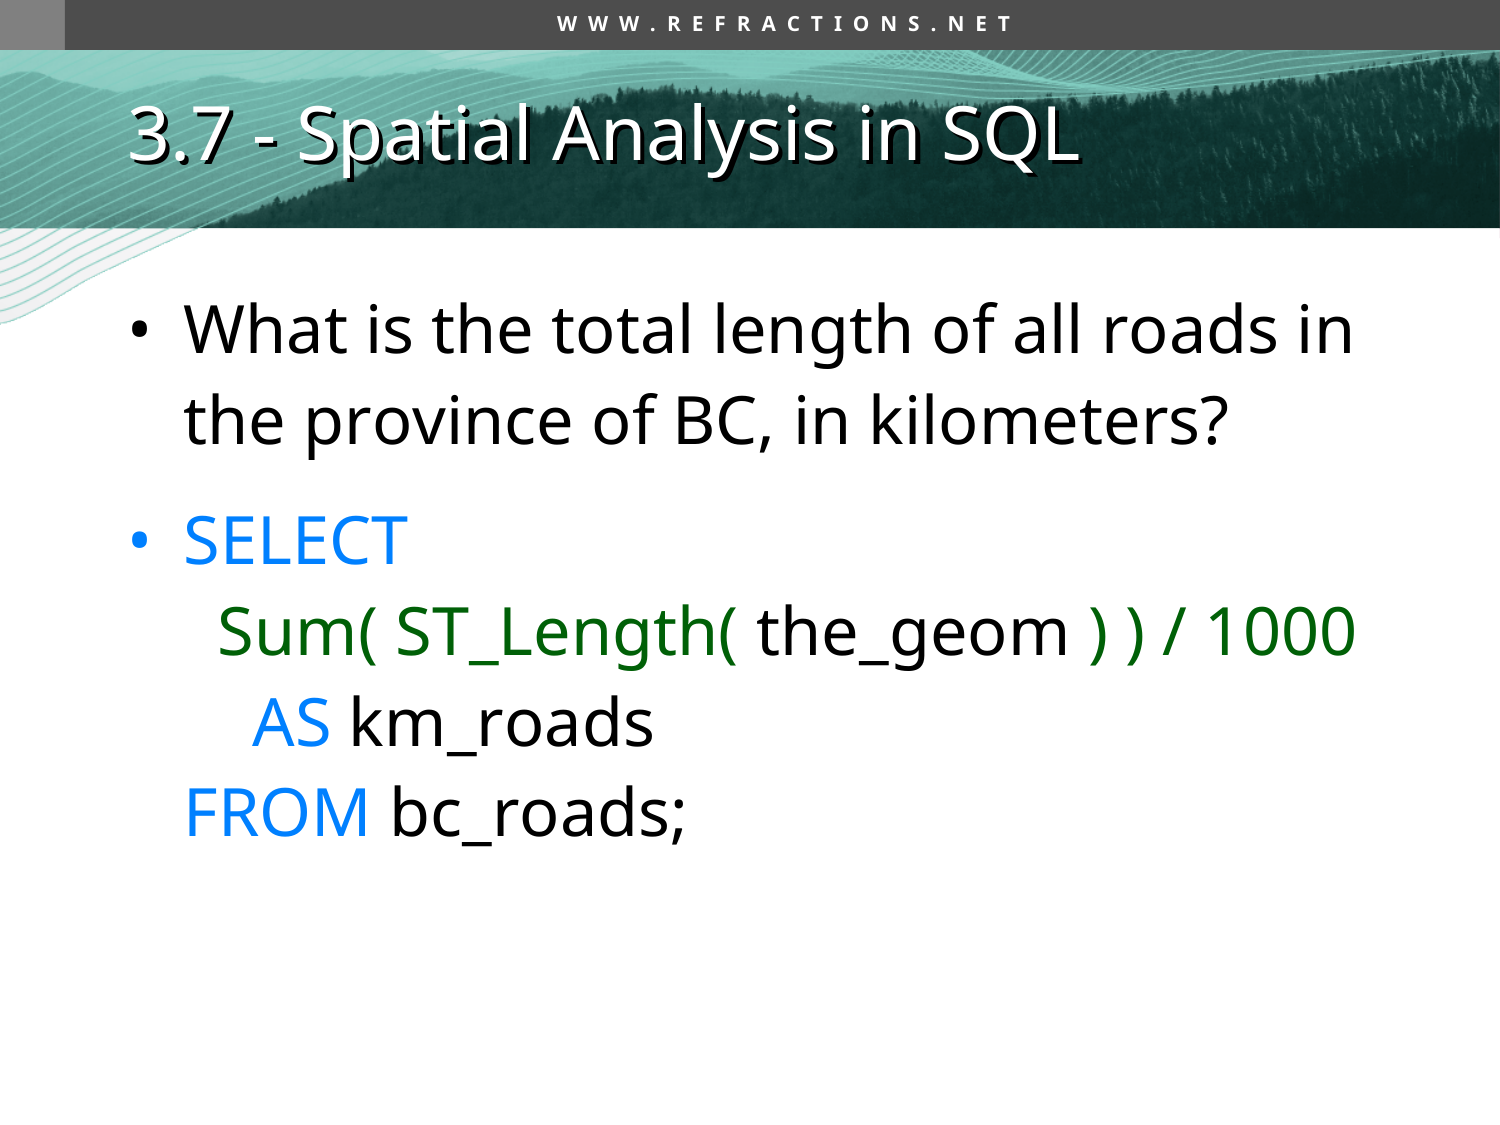

# 3.7 - Spatial Analysis in SQL
What is the total length of all roads in the province of BC, in kilometers?
SELECT
 Sum( ST_Length( the_geom ) ) / 1000
 AS km_roads
FROM bc_roads;